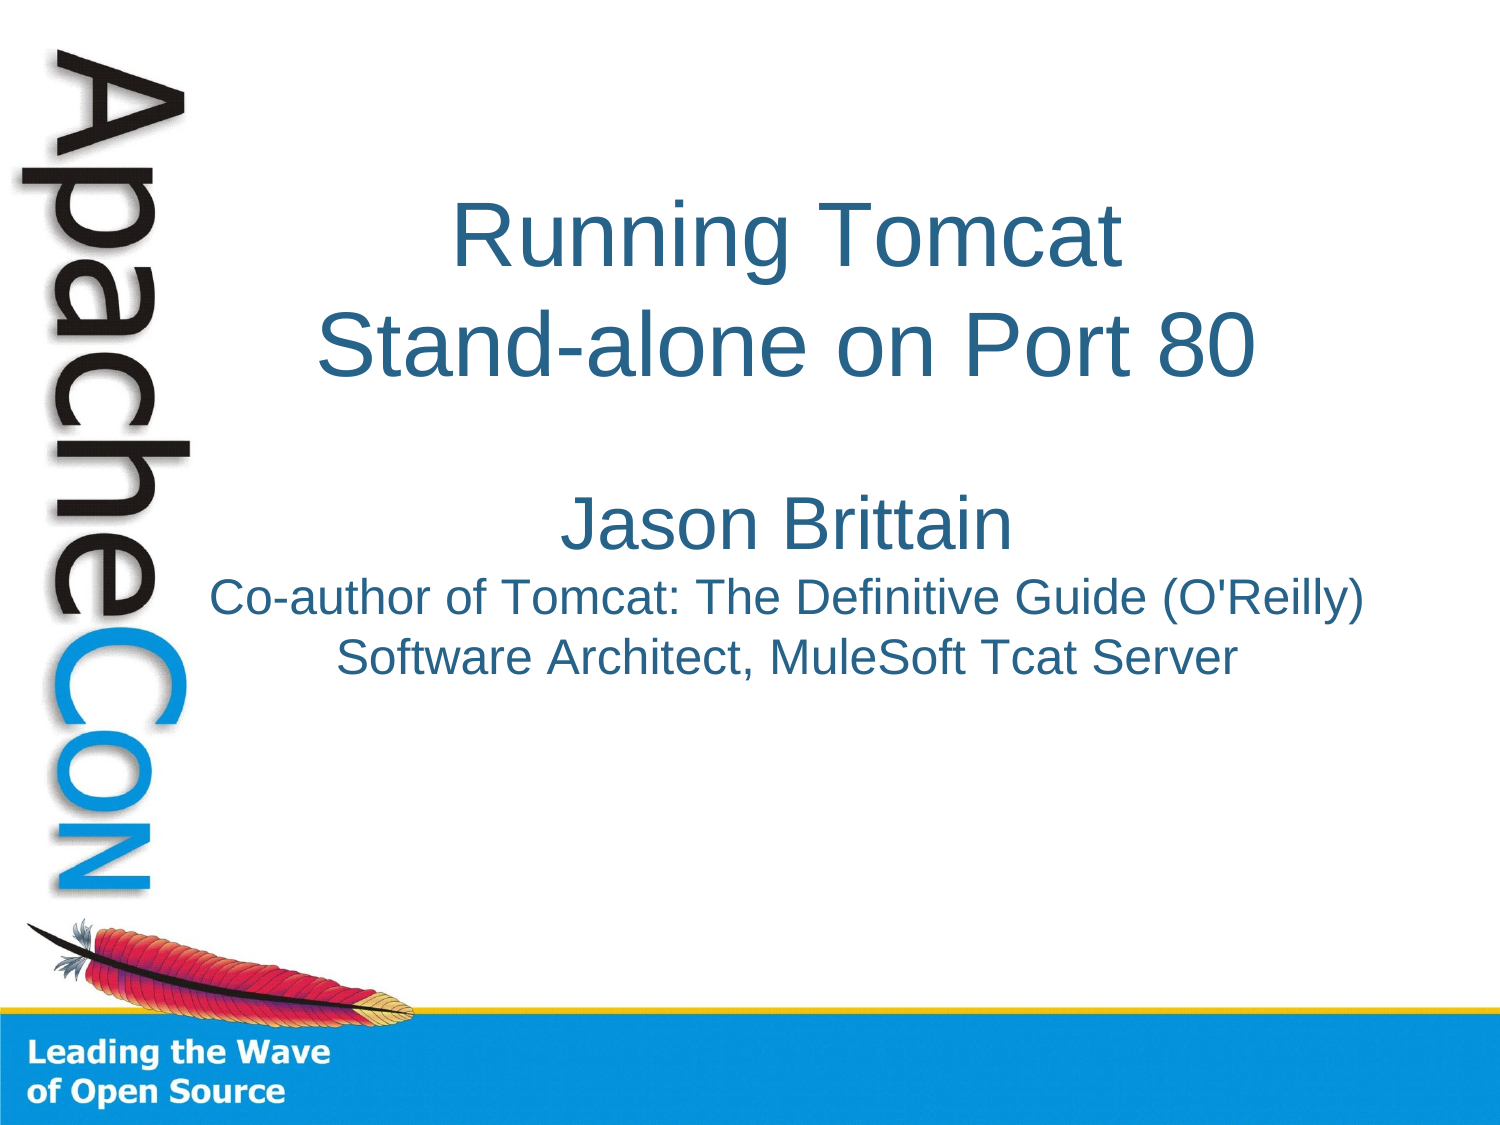

Running Tomcat
Stand-alone on Port 80
Jason Brittain
Co-author of Tomcat: The Definitive Guide (O'Reilly)
Software Architect, MuleSoft Tcat Server